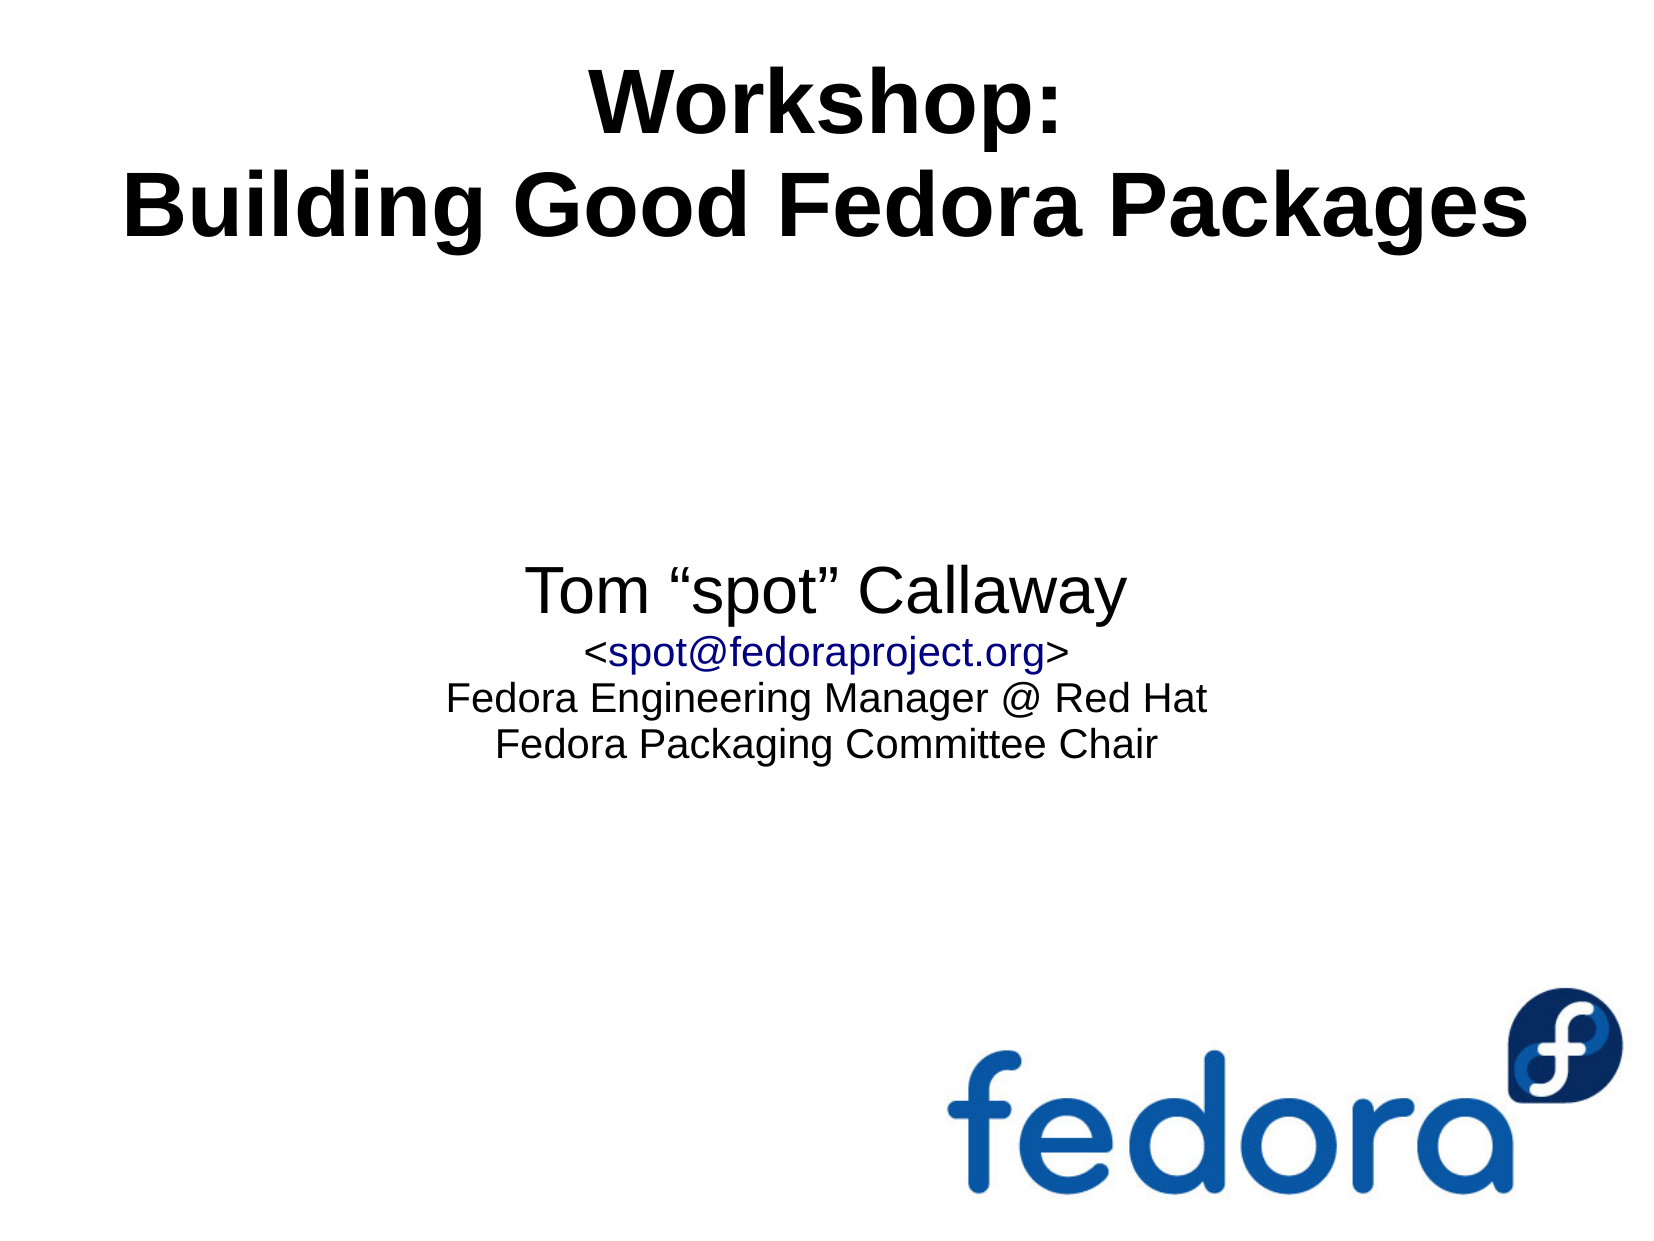

# Workshop: Building Good Fedora Packages
Tom “spot” Callaway
<spot@fedoraproject.org>
Fedora Engineering Manager @ Red Hat
Fedora Packaging Committee Chair